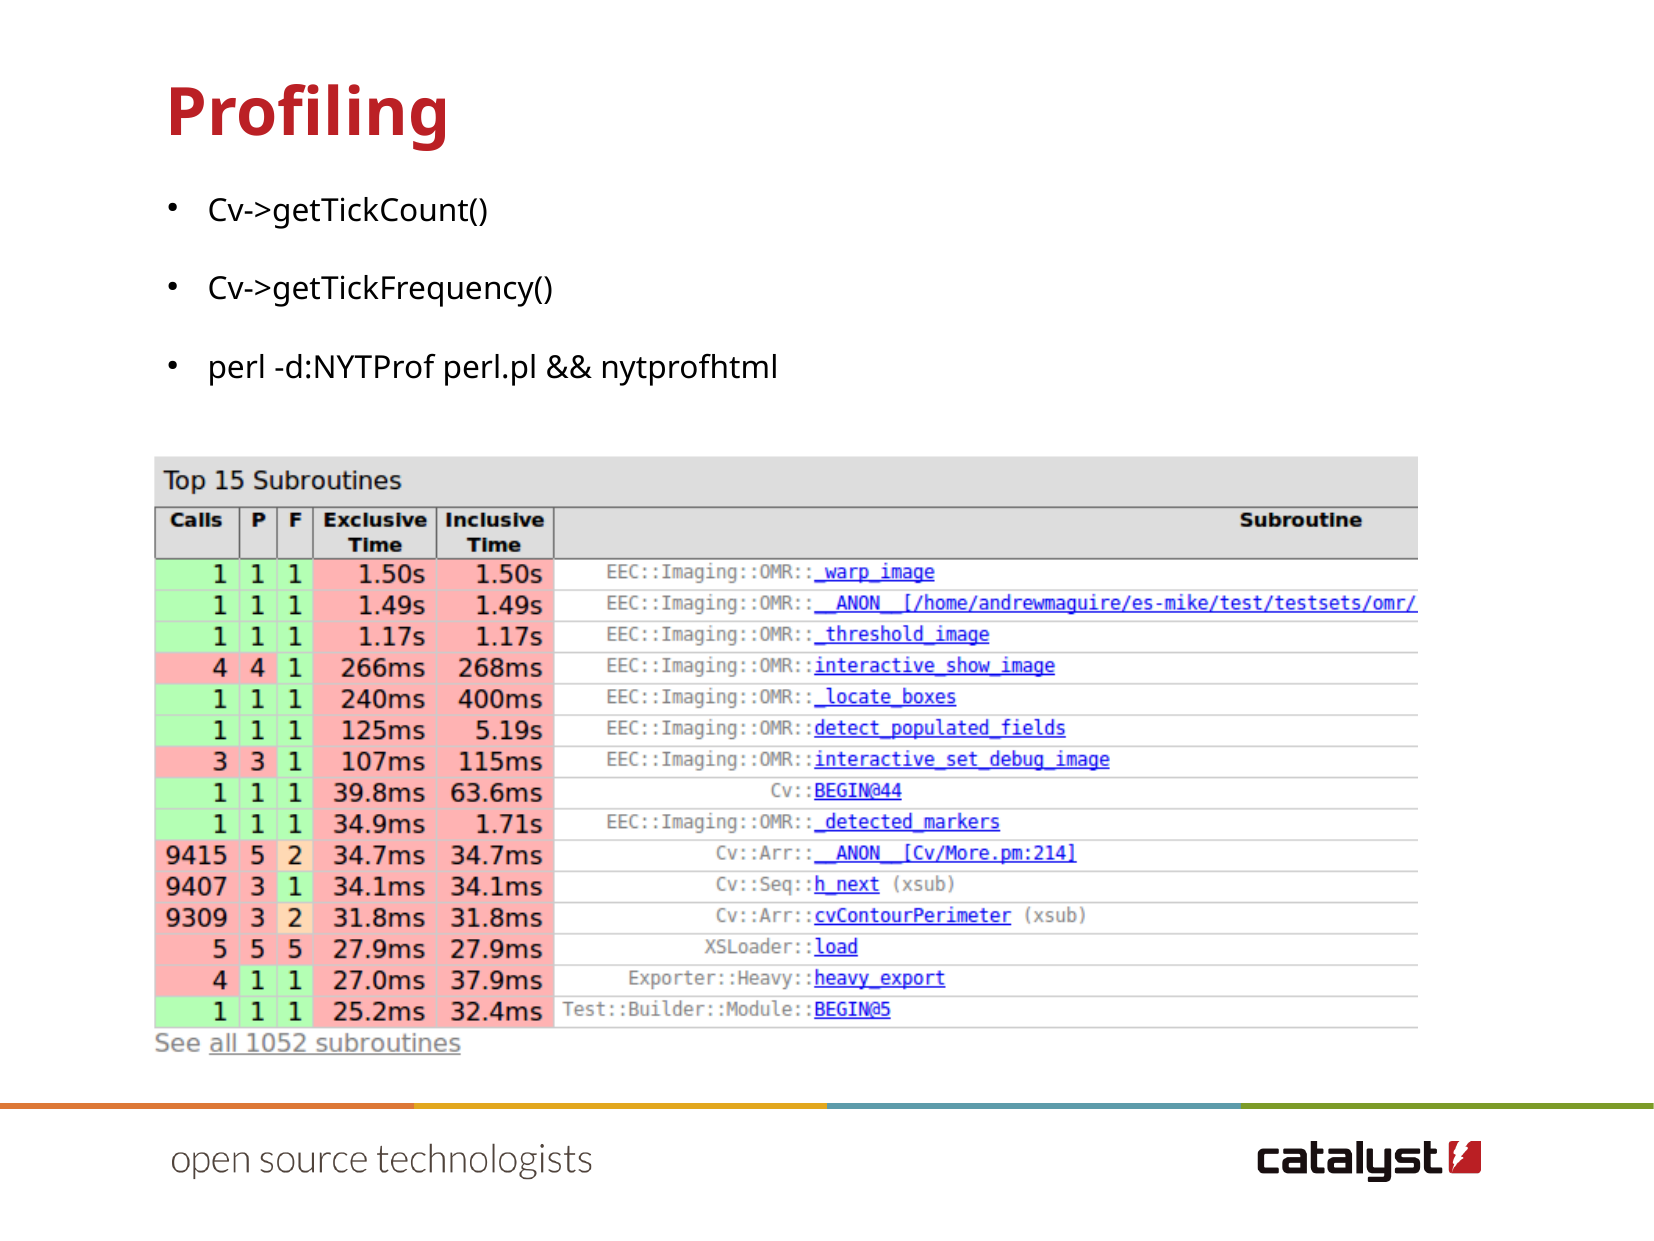

# Profiling
Cv->getTickCount()
Cv->getTickFrequency()
perl -d:NYTProf perl.pl && nytprofhtml